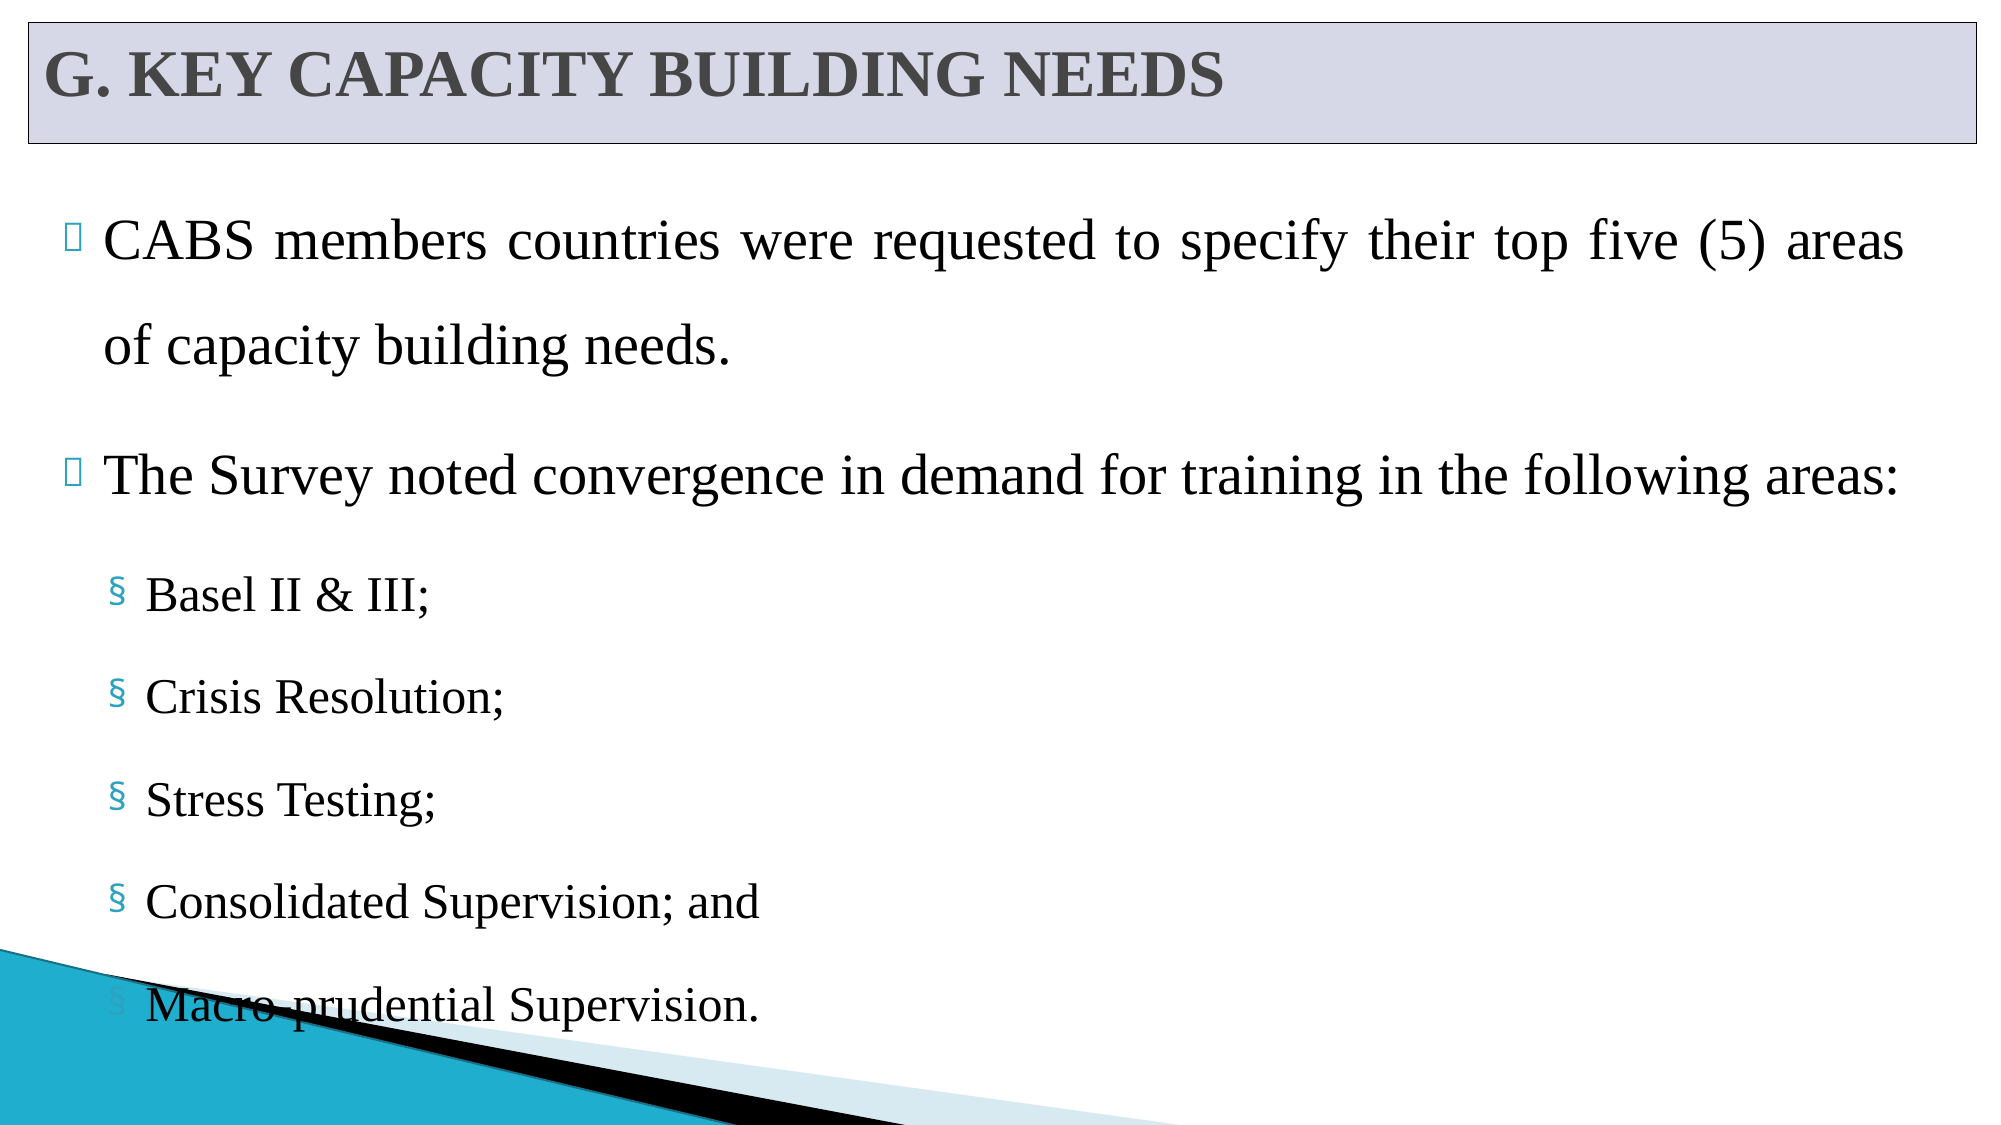

# G. KEY CAPACITY BUILDING NEEDS
CABS members countries were requested to specify their top five (5) areas of capacity building needs.
The Survey noted convergence in demand for training in the following areas:
Basel II & III;
Crisis Resolution;
Stress Testing;
Consolidated Supervision; and
Macro-prudential Supervision.